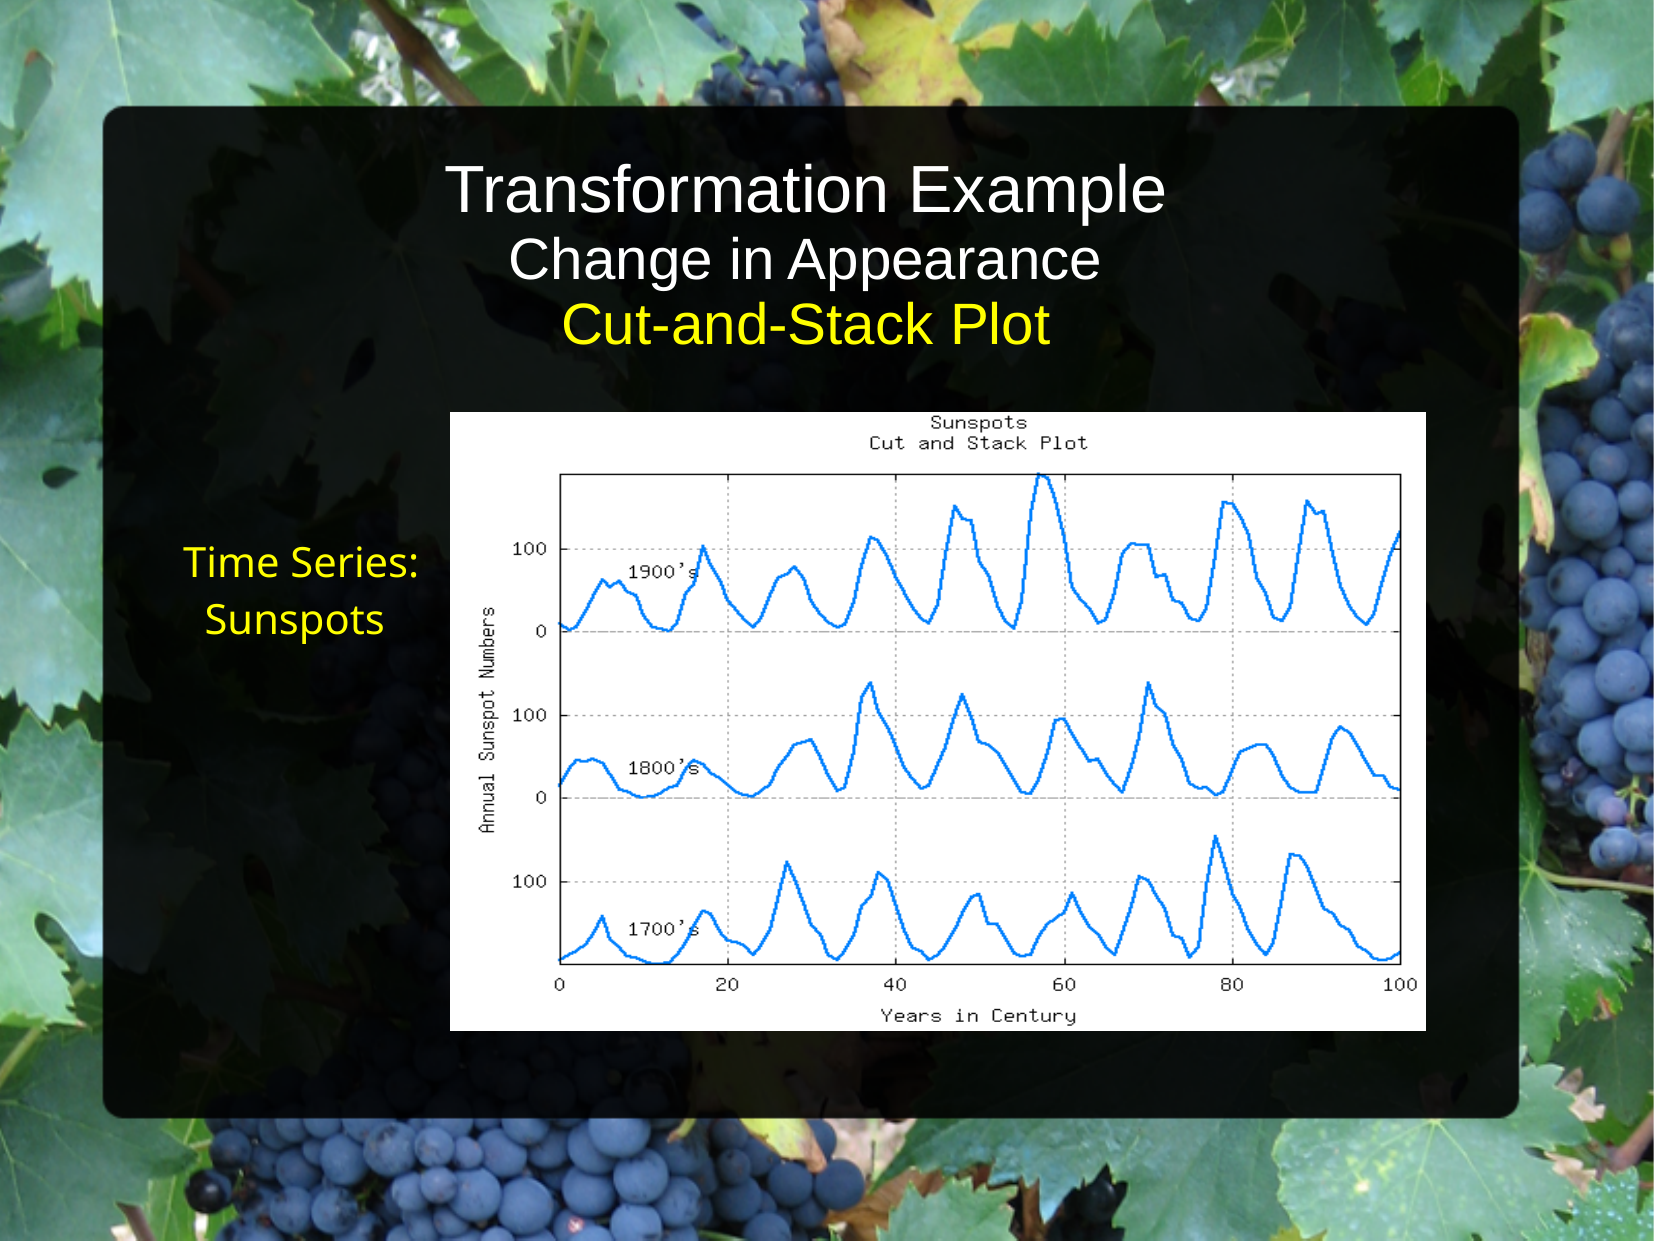

# Transformation Example Change in Appearance Cut-and-Stack Plot
Time Series:
 Sunspots